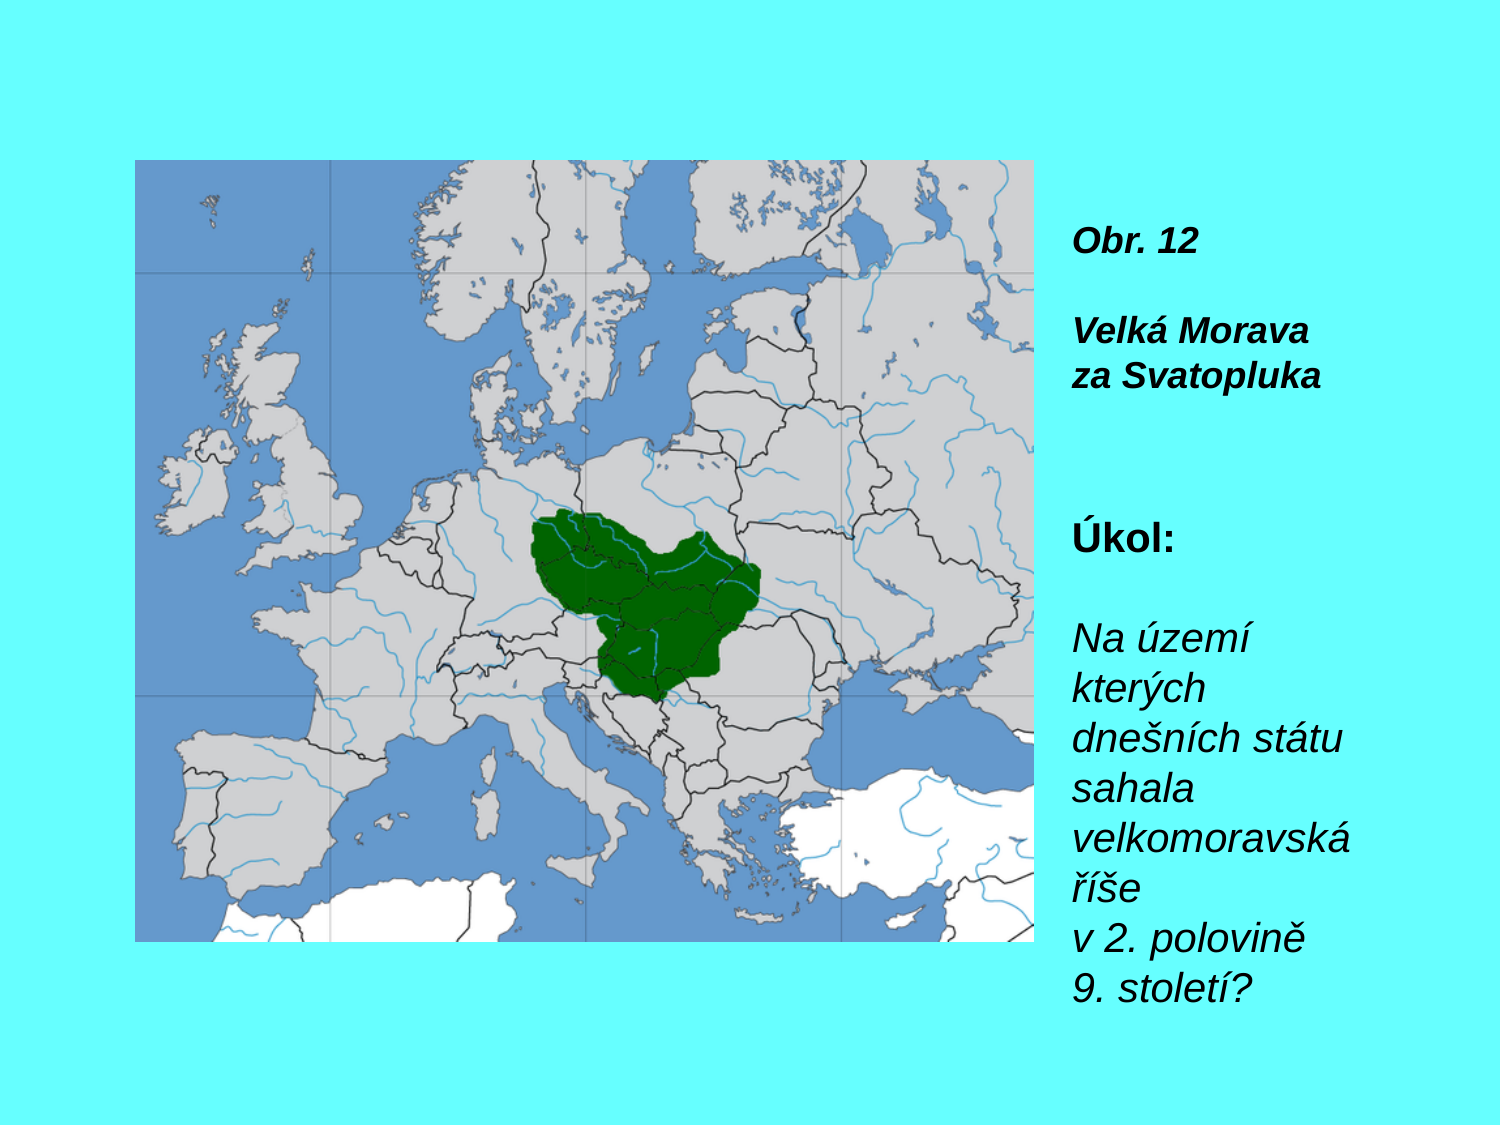

Obr. 12
Velká Morava
za Svatopluka
Úkol:
Na území kterých dnešních státu sahala velkomoravská říše
v 2. polovině
9. století?